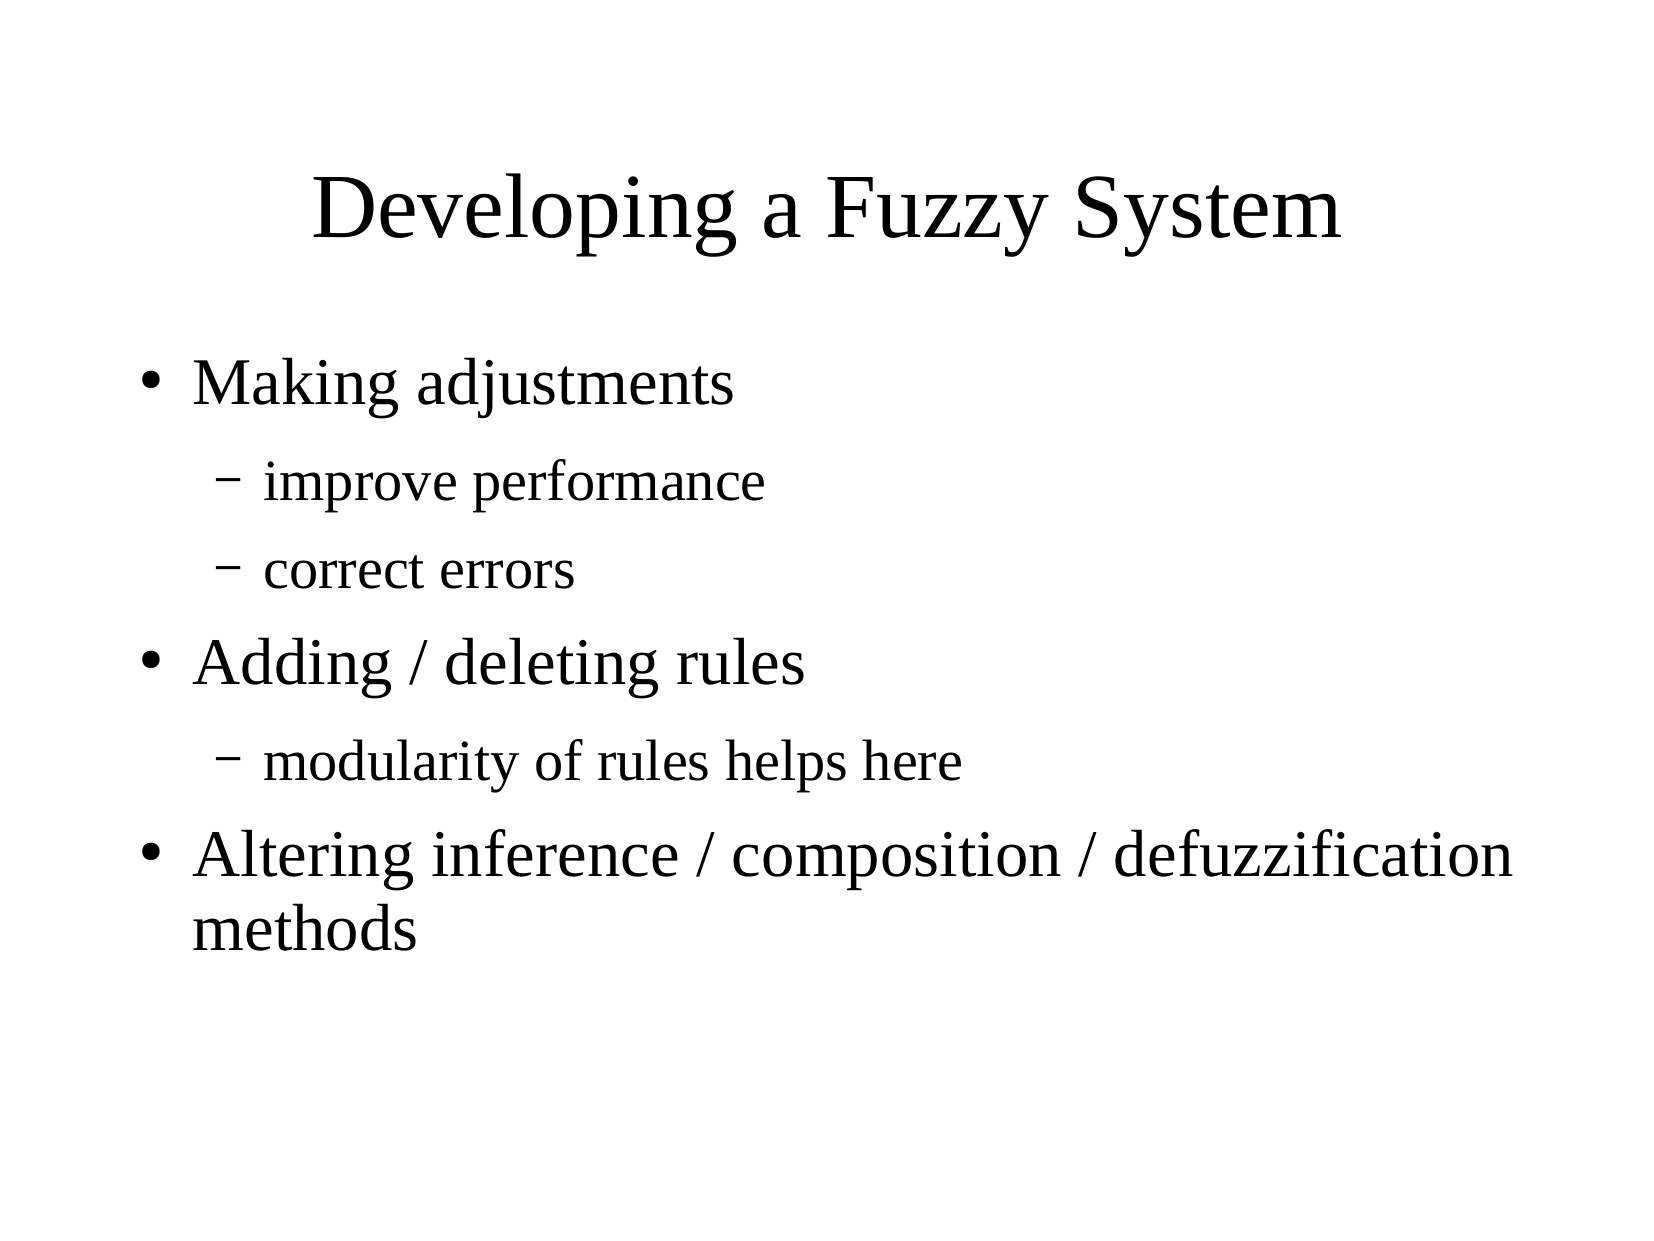

# Developing a Fuzzy System
Making adjustments
improve performance
correct errors
Adding / deleting rules
modularity of rules helps here
Altering inference / composition / defuzzification methods